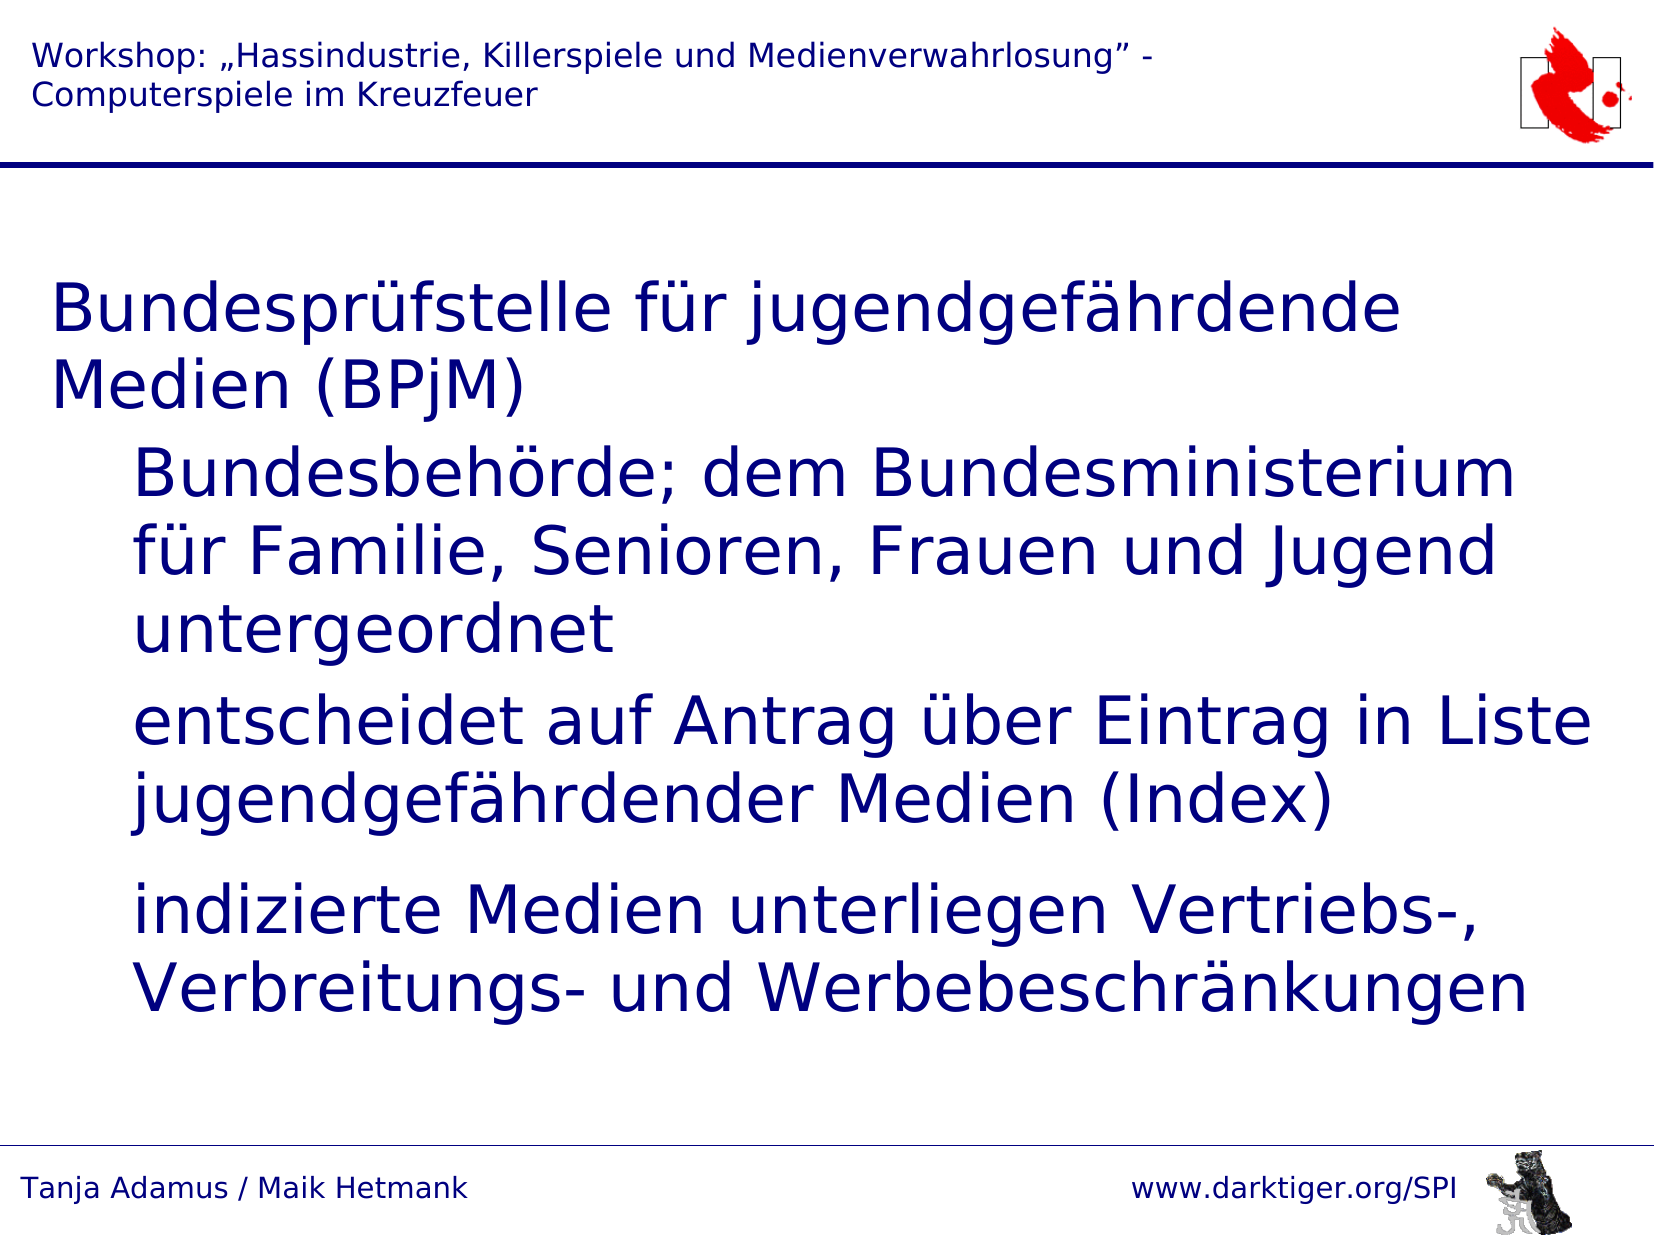

Workshop: „Hassindustrie, Killerspiele und Medienverwahrlosung” - Computerspiele im Kreuzfeuer
Bundesprüfstelle für jugendgefährdende Medien (BPjM)
Bundesbehörde; dem Bundesministerium für Familie, Senioren, Frauen und Jugend untergeordnet
entscheidet auf Antrag über Eintrag in Liste jugendgefährdender Medien (Index)
indizierte Medien unterliegen Vertriebs-, Verbreitungs- und Werbebeschränkungen